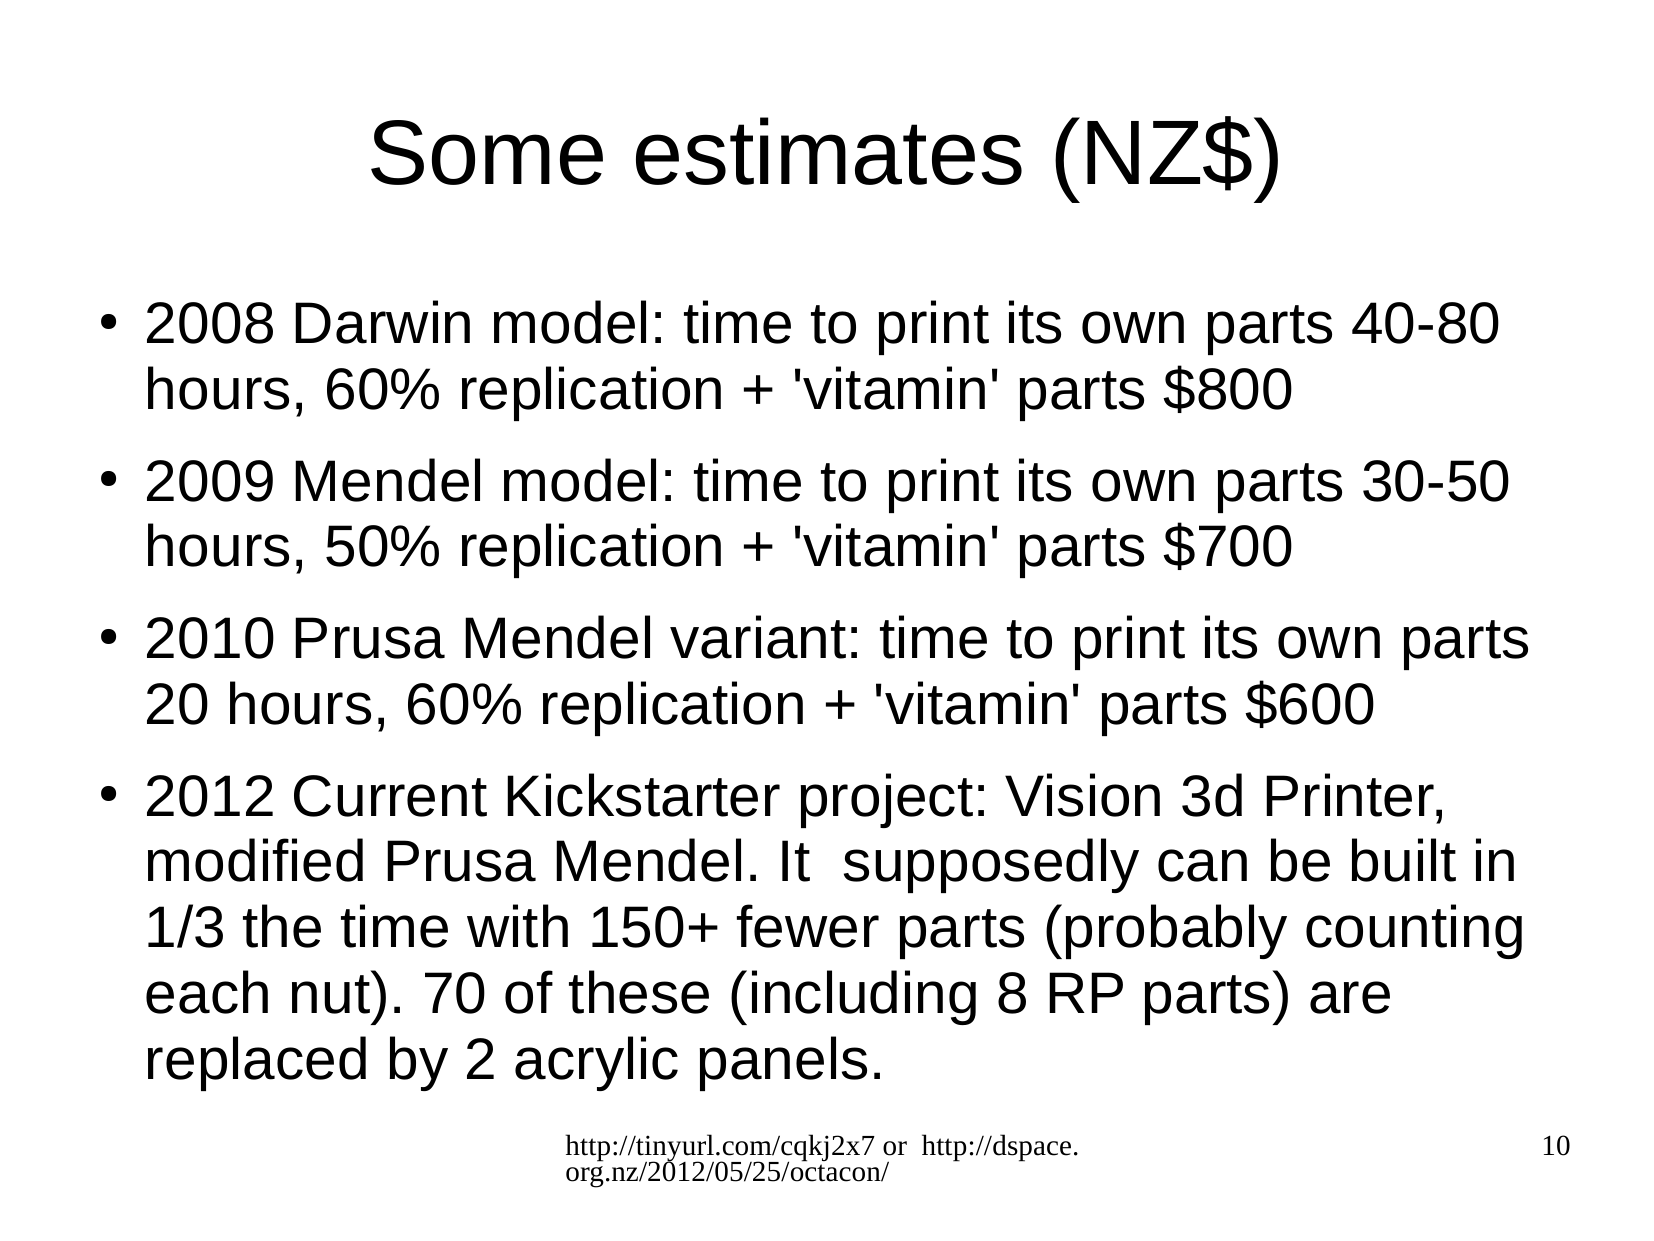

# Some estimates (NZ$)
2008 Darwin model: time to print its own parts 40-80 hours, 60% replication + 'vitamin' parts $800
2009 Mendel model: time to print its own parts 30-50 hours, 50% replication + 'vitamin' parts $700
2010 Prusa Mendel variant: time to print its own parts 20 hours, 60% replication + 'vitamin' parts $600
2012 Current Kickstarter project: Vision 3d Printer, modified Prusa Mendel. It supposedly can be built in 1/3 the time with 150+ fewer parts (probably counting each nut). 70 of these (including 8 RP parts) are replaced by 2 acrylic panels.
http://tinyurl.com/cqkj2x7 or http://dspace.org.nz/2012/05/25/octacon/
10